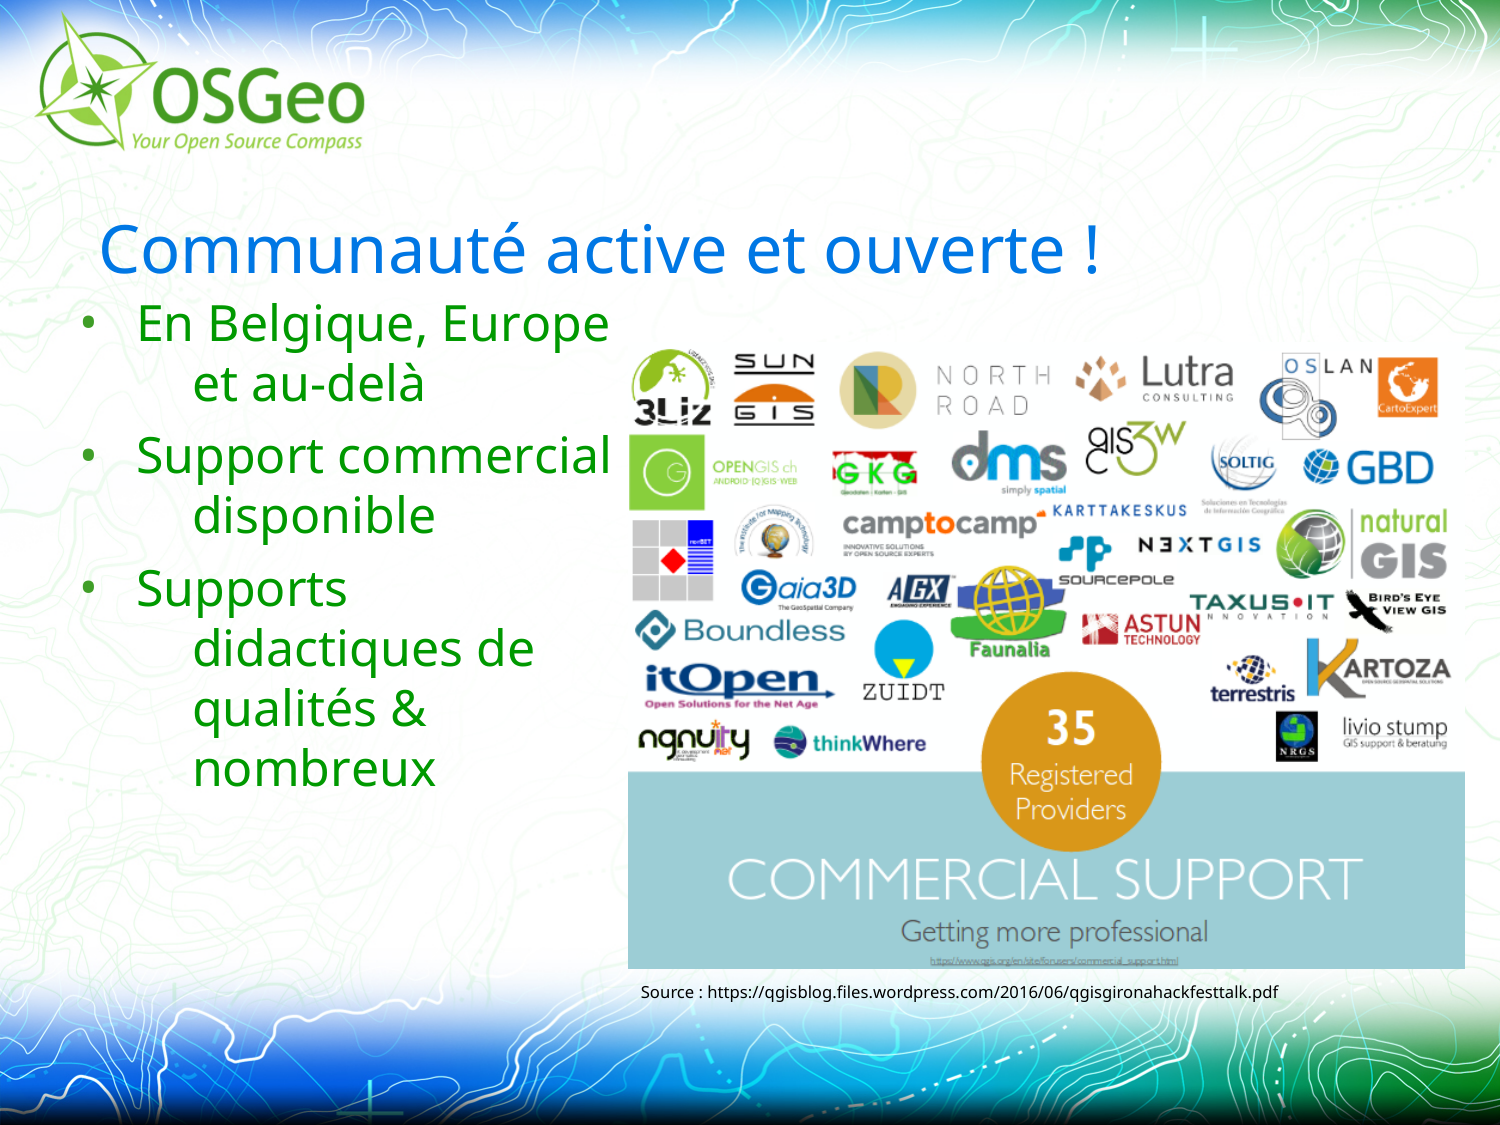

# Communauté active et ouverte !
En Belgique, Europe et au-delà
Support commercial disponible
Supports didactiques de qualités & nombreux
Source : https://qgisblog.files.wordpress.com/2016/06/qgisgironahackfesttalk.pdf